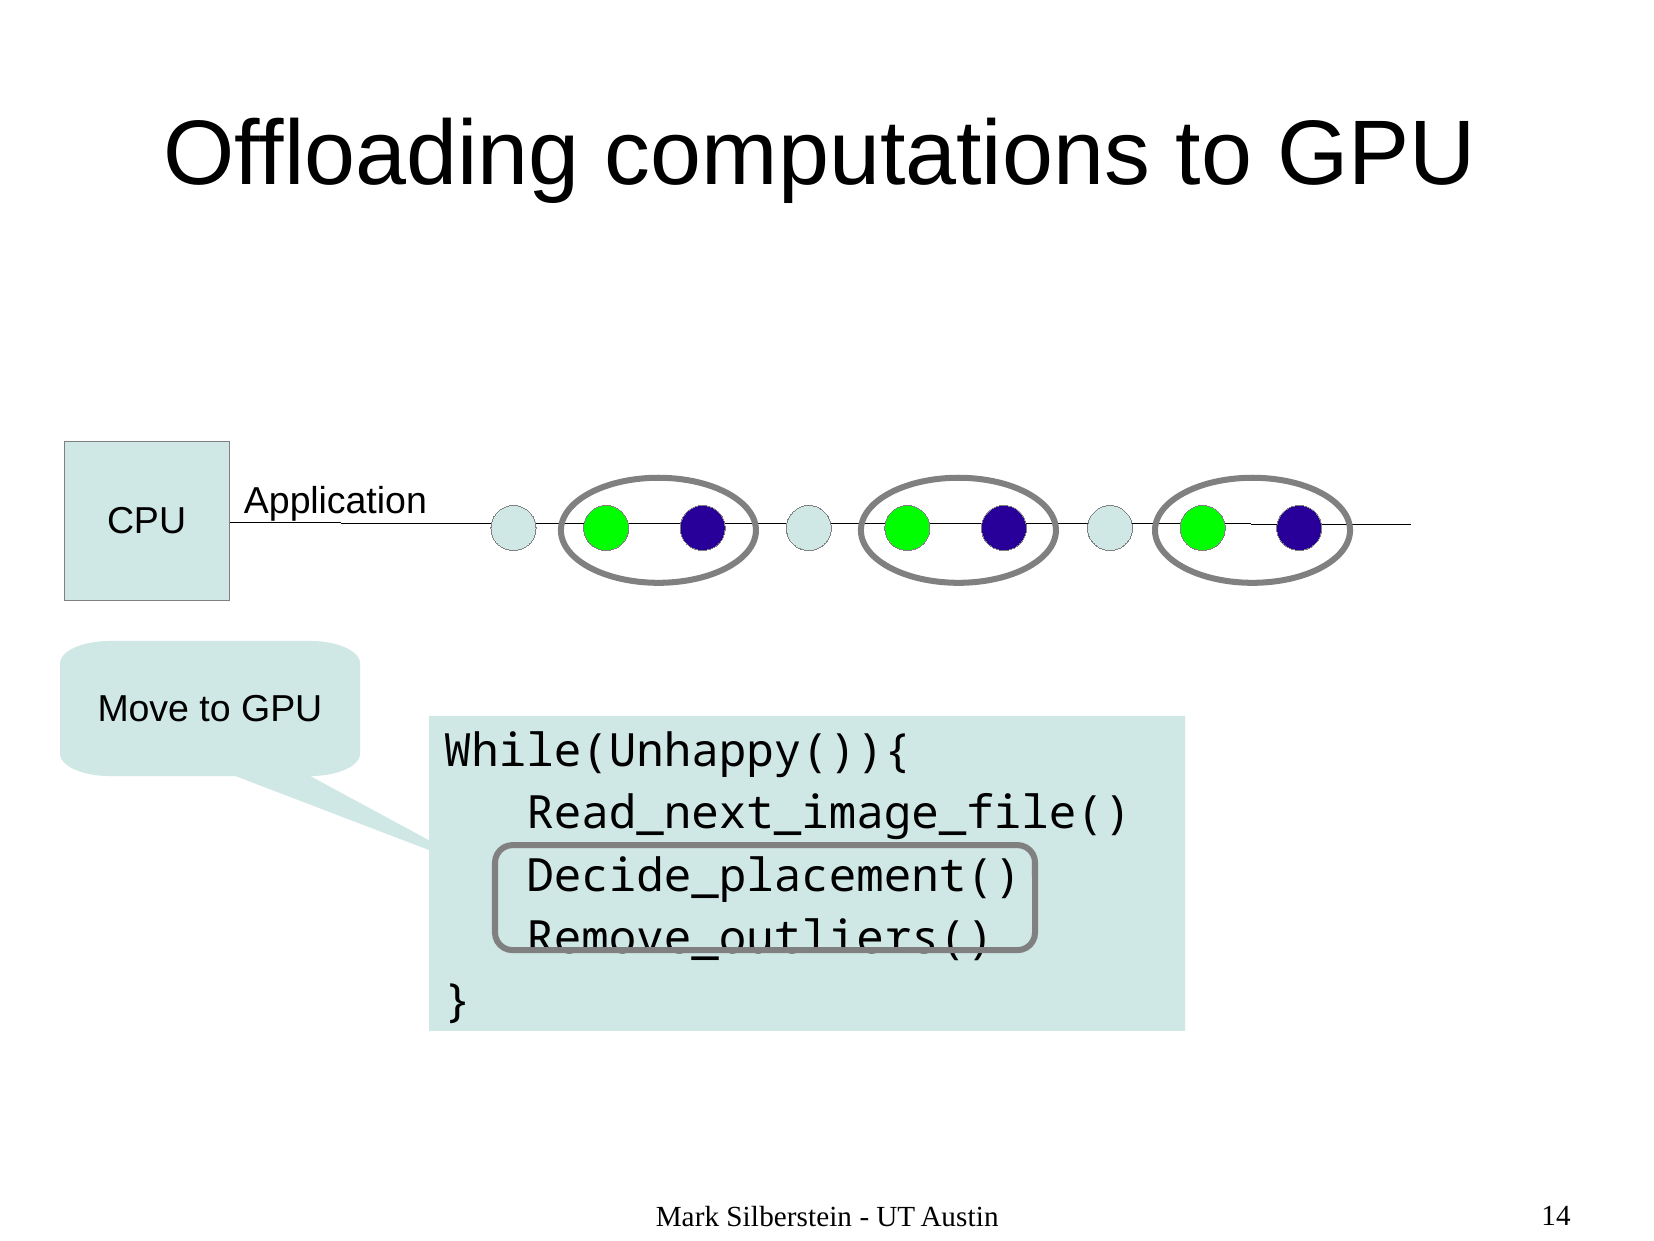

# Offloading computations to GPU
CPU
CPU
CPU
Application
Move to GPU
While(Unhappy()){
 Read_next_image_file()
 Decide_placement()
 Remove_outliers()
}
14
Mark Silberstein - UT Austin